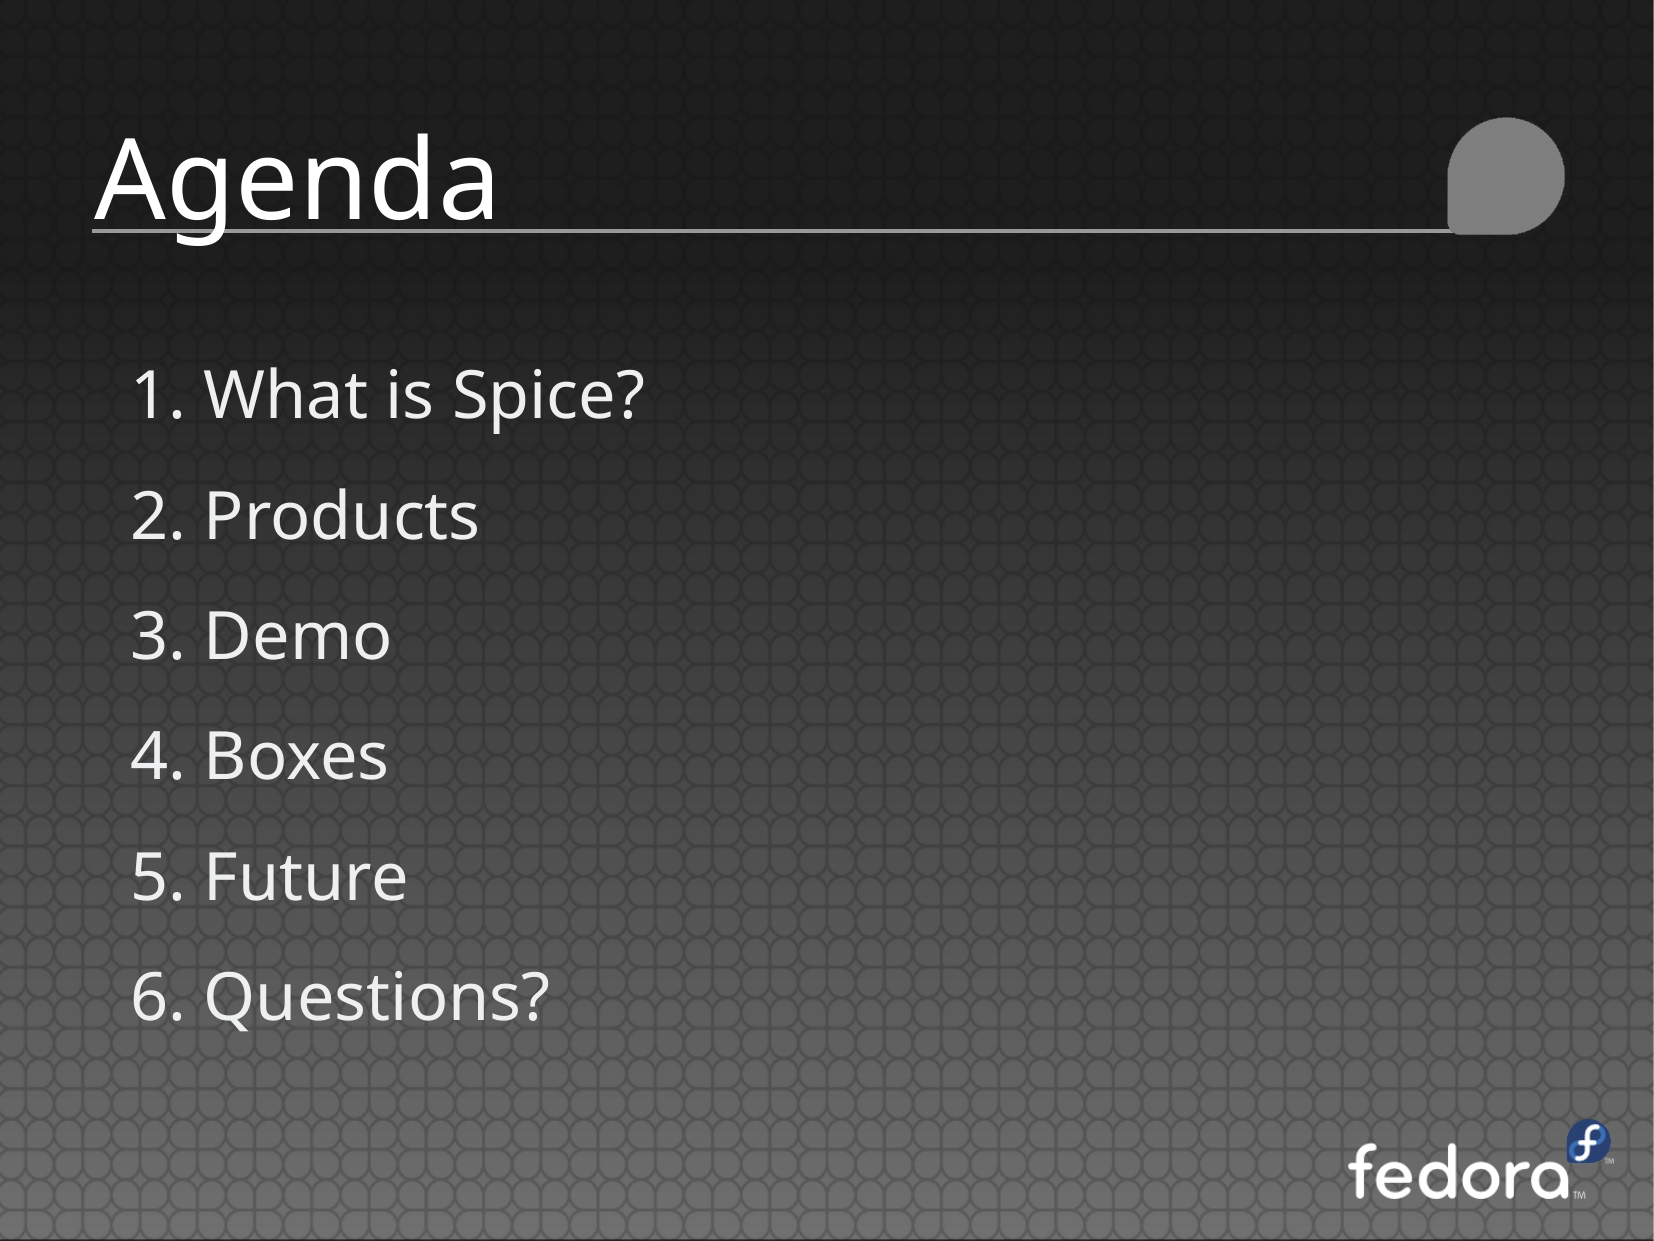

# Agenda
 What is Spice?
 Products
 Demo
 Boxes
 Future
 Questions?